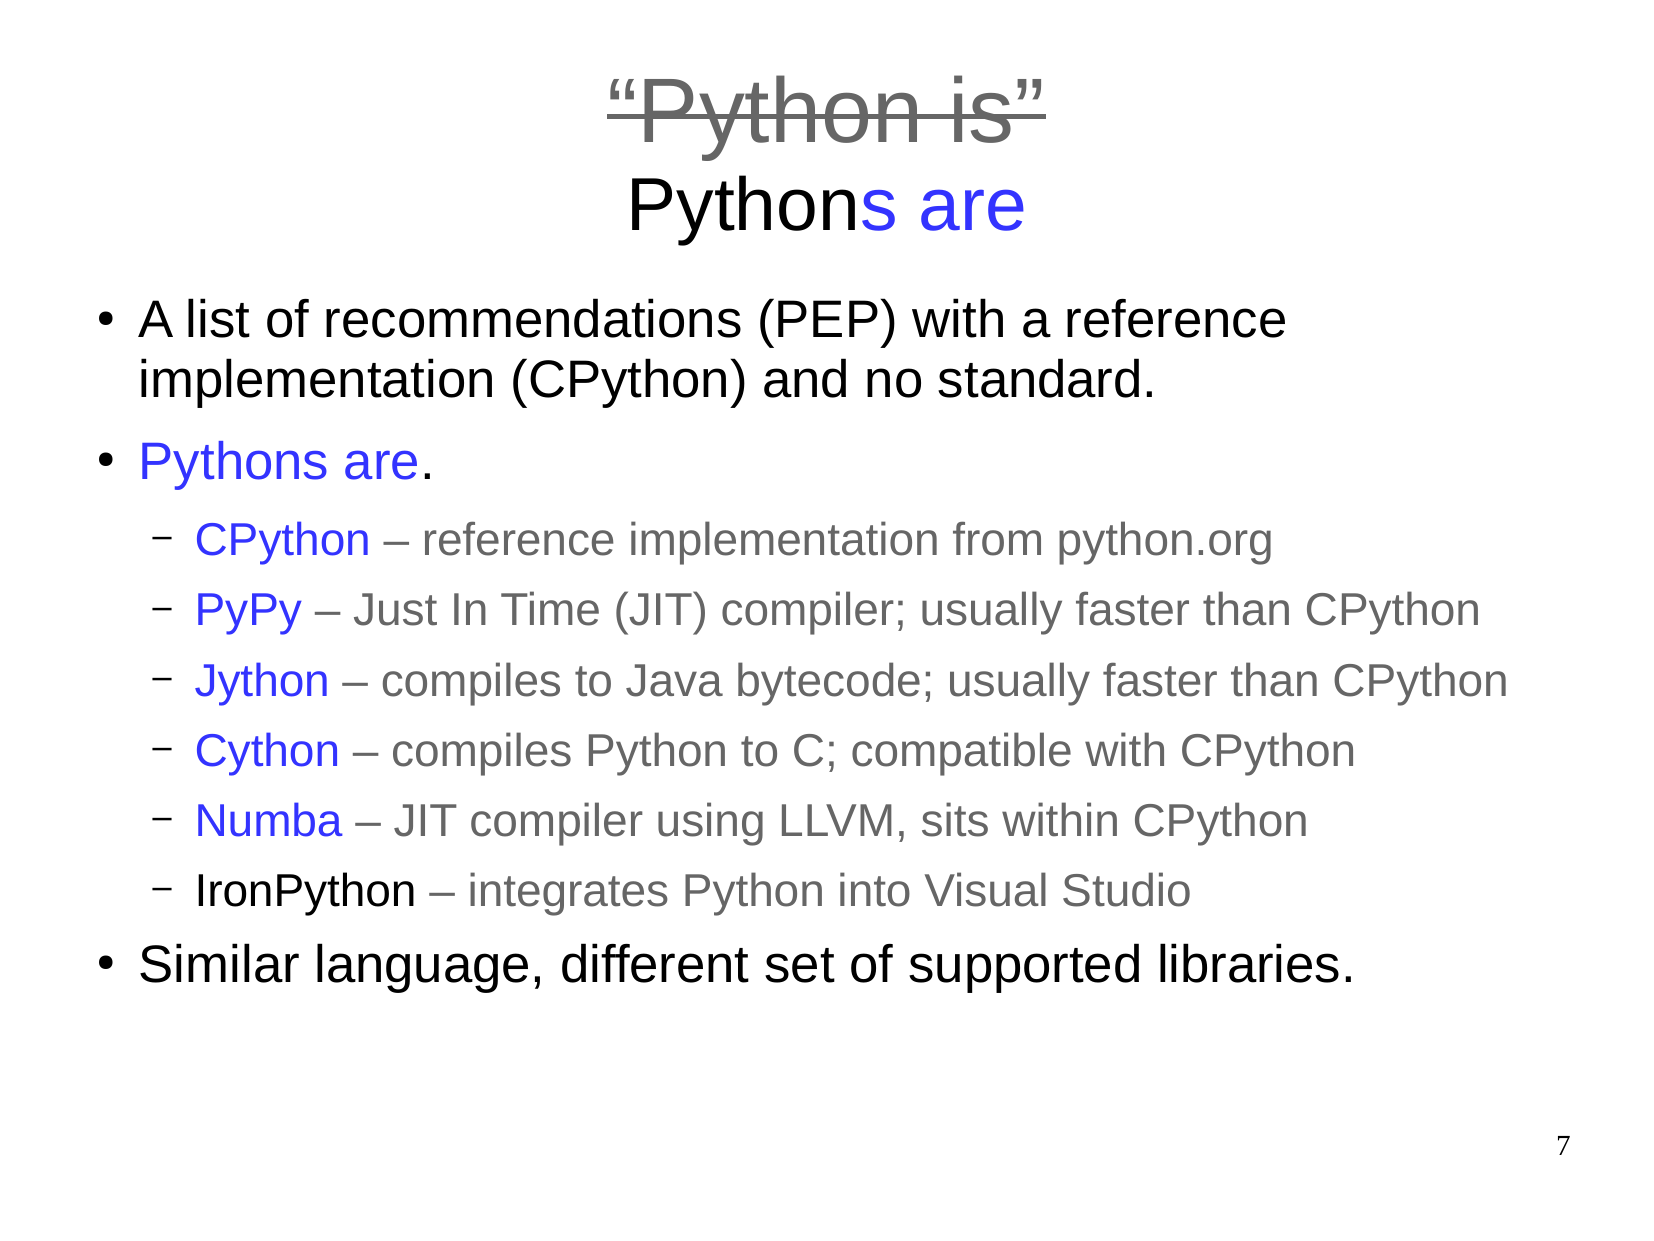

# “Python is” Pythons are
A list of recommendations (PEP) with a reference implementation (CPython) and no standard.
Pythons are.
CPython – reference implementation from python.org
PyPy – Just In Time (JIT) compiler; usually faster than CPython
Jython – compiles to Java bytecode; usually faster than CPython
Cython – compiles Python to C; compatible with CPython
Numba – JIT compiler using LLVM, sits within CPython
IronPython – integrates Python into Visual Studio
Similar language, different set of supported libraries.
7